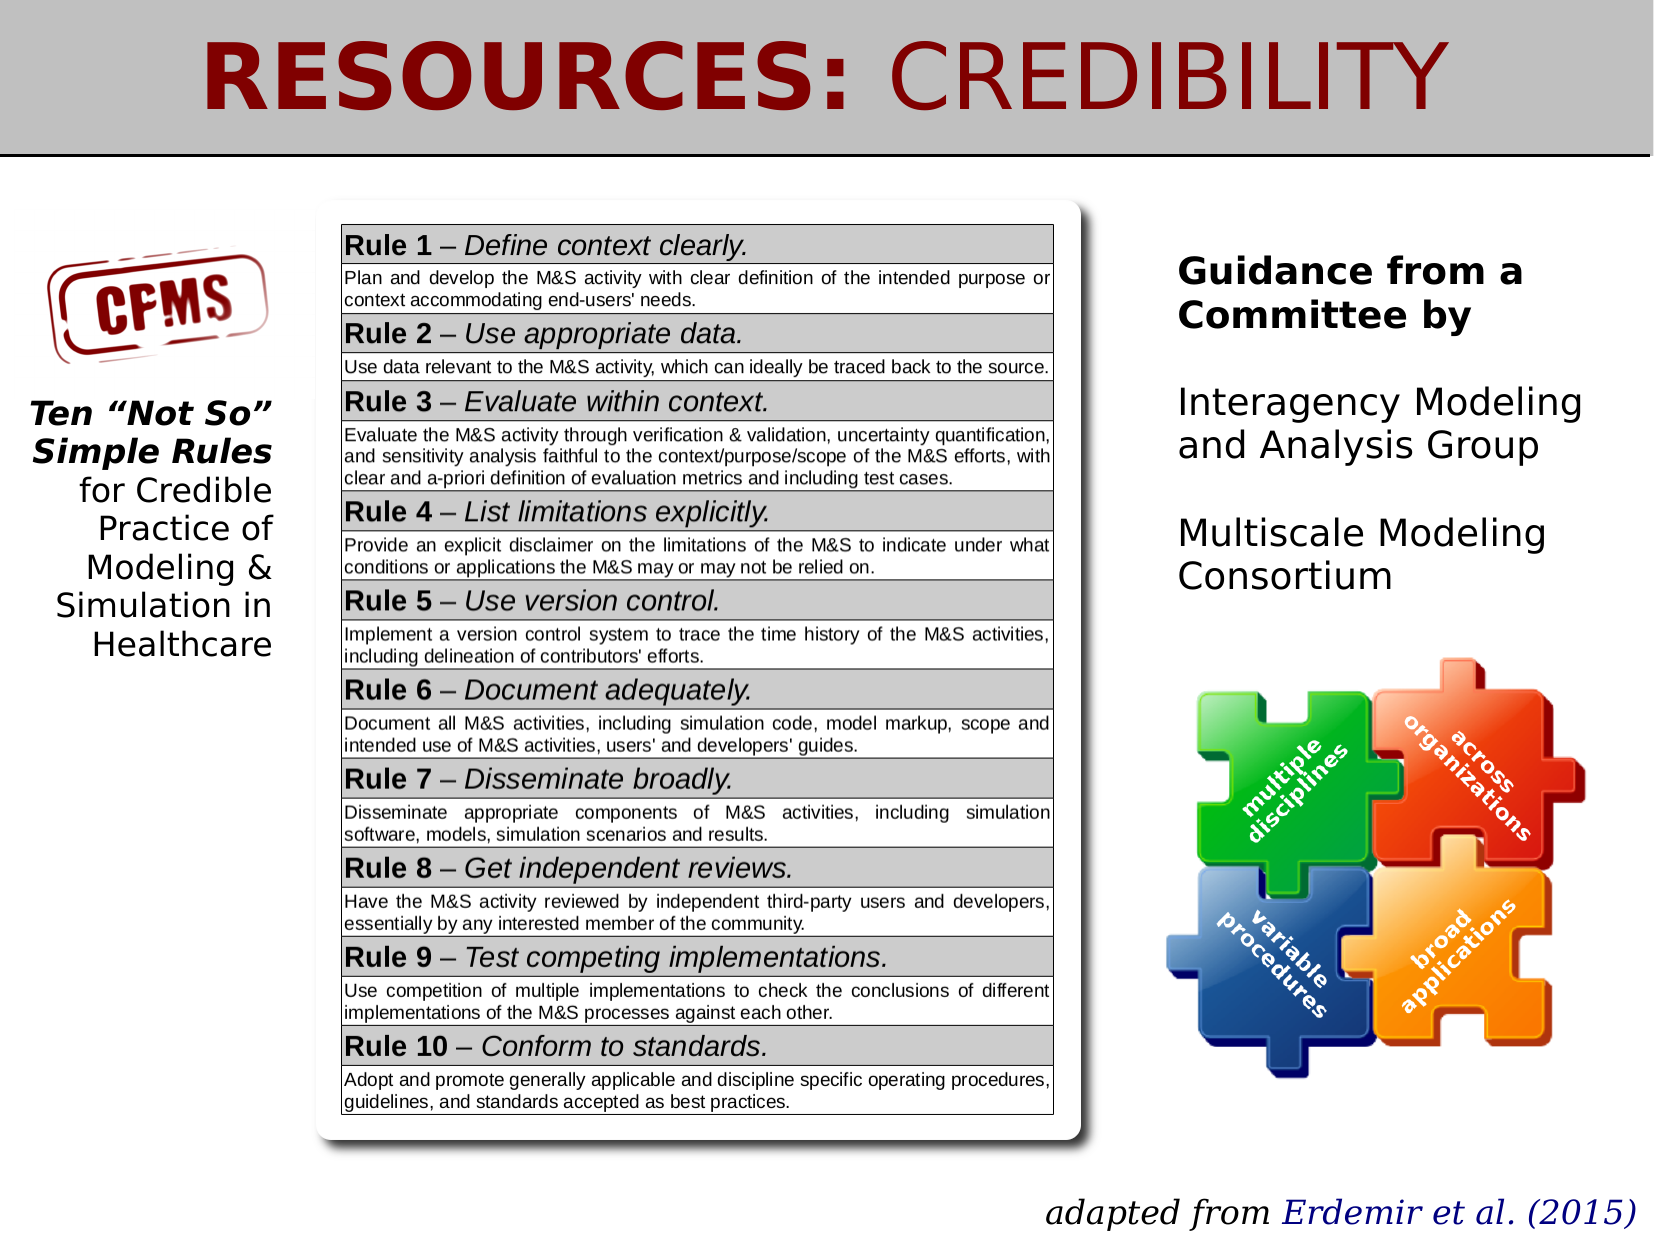

RESOURCES: CREDIBILITY
Guidance from a Committee by
Interagency Modeling and Analysis Group
Multiscale Modeling Consortium
Ten “Not So” Simple Rules for Credible Practice of Modeling & Simulation in Healthcare
adapted from Erdemir et al. (2015)